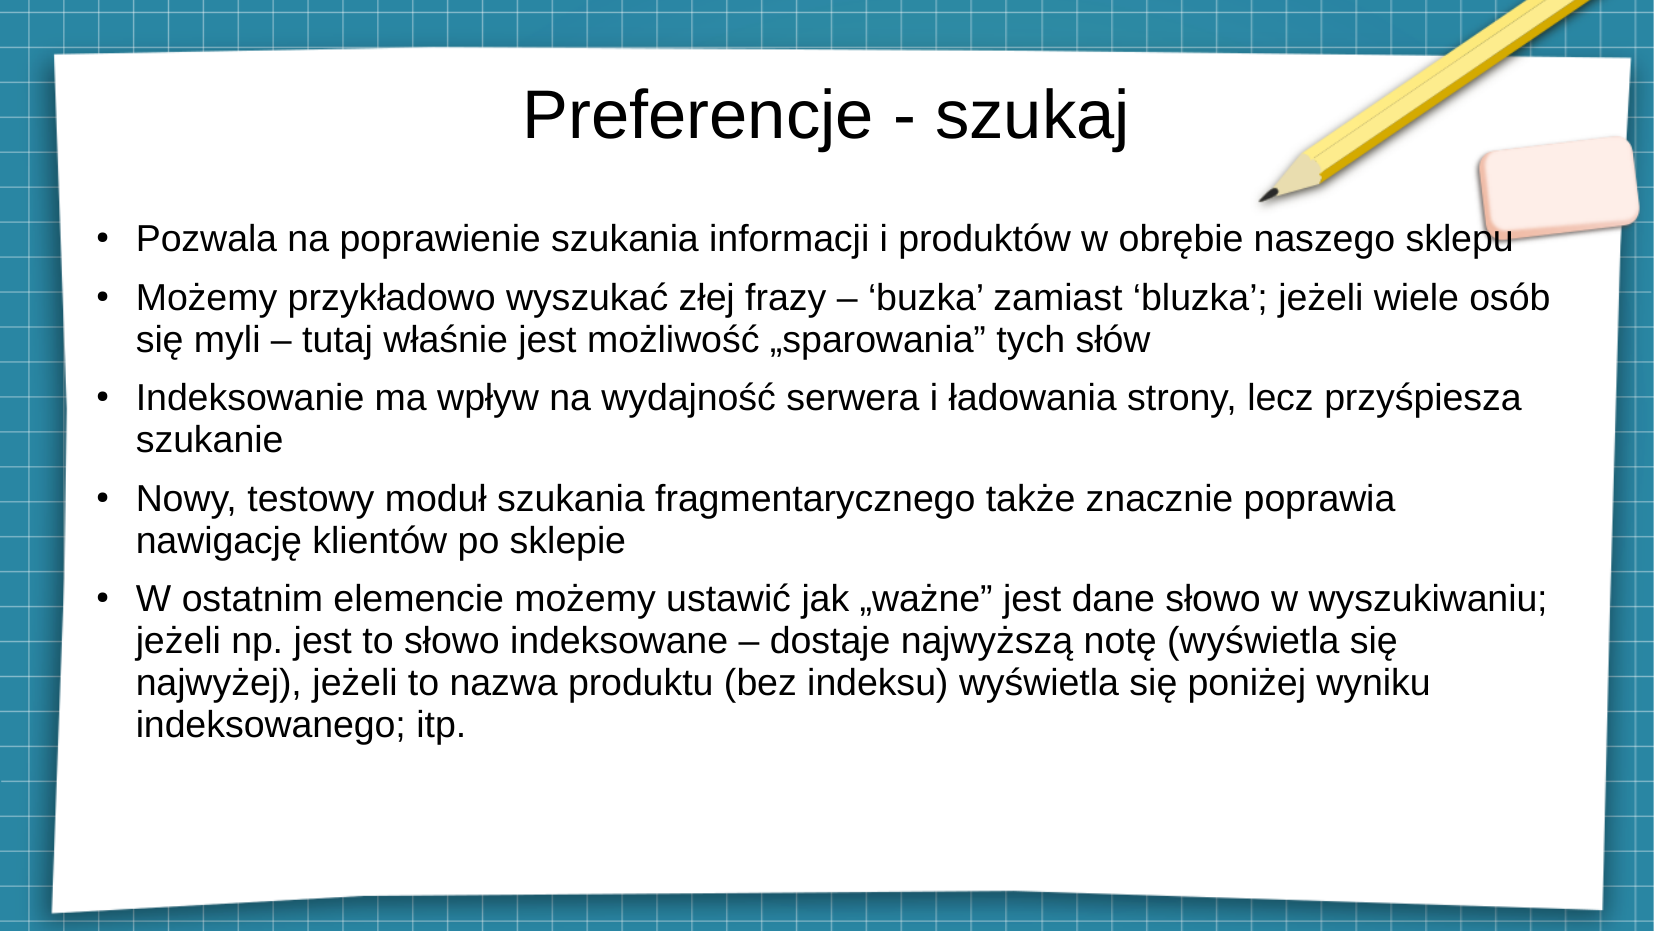

# Preferencje - szukaj
Pozwala na poprawienie szukania informacji i produktów w obrębie naszego sklepu
Możemy przykładowo wyszukać złej frazy – ‘buzka’ zamiast ‘bluzka’; jeżeli wiele osób się myli – tutaj właśnie jest możliwość „sparowania” tych słów
Indeksowanie ma wpływ na wydajność serwera i ładowania strony, lecz przyśpiesza szukanie
Nowy, testowy moduł szukania fragmentarycznego także znacznie poprawia nawigację klientów po sklepie
W ostatnim elemencie możemy ustawić jak „ważne” jest dane słowo w wyszukiwaniu; jeżeli np. jest to słowo indeksowane – dostaje najwyższą notę (wyświetla się najwyżej), jeżeli to nazwa produktu (bez indeksu) wyświetla się poniżej wyniku indeksowanego; itp.